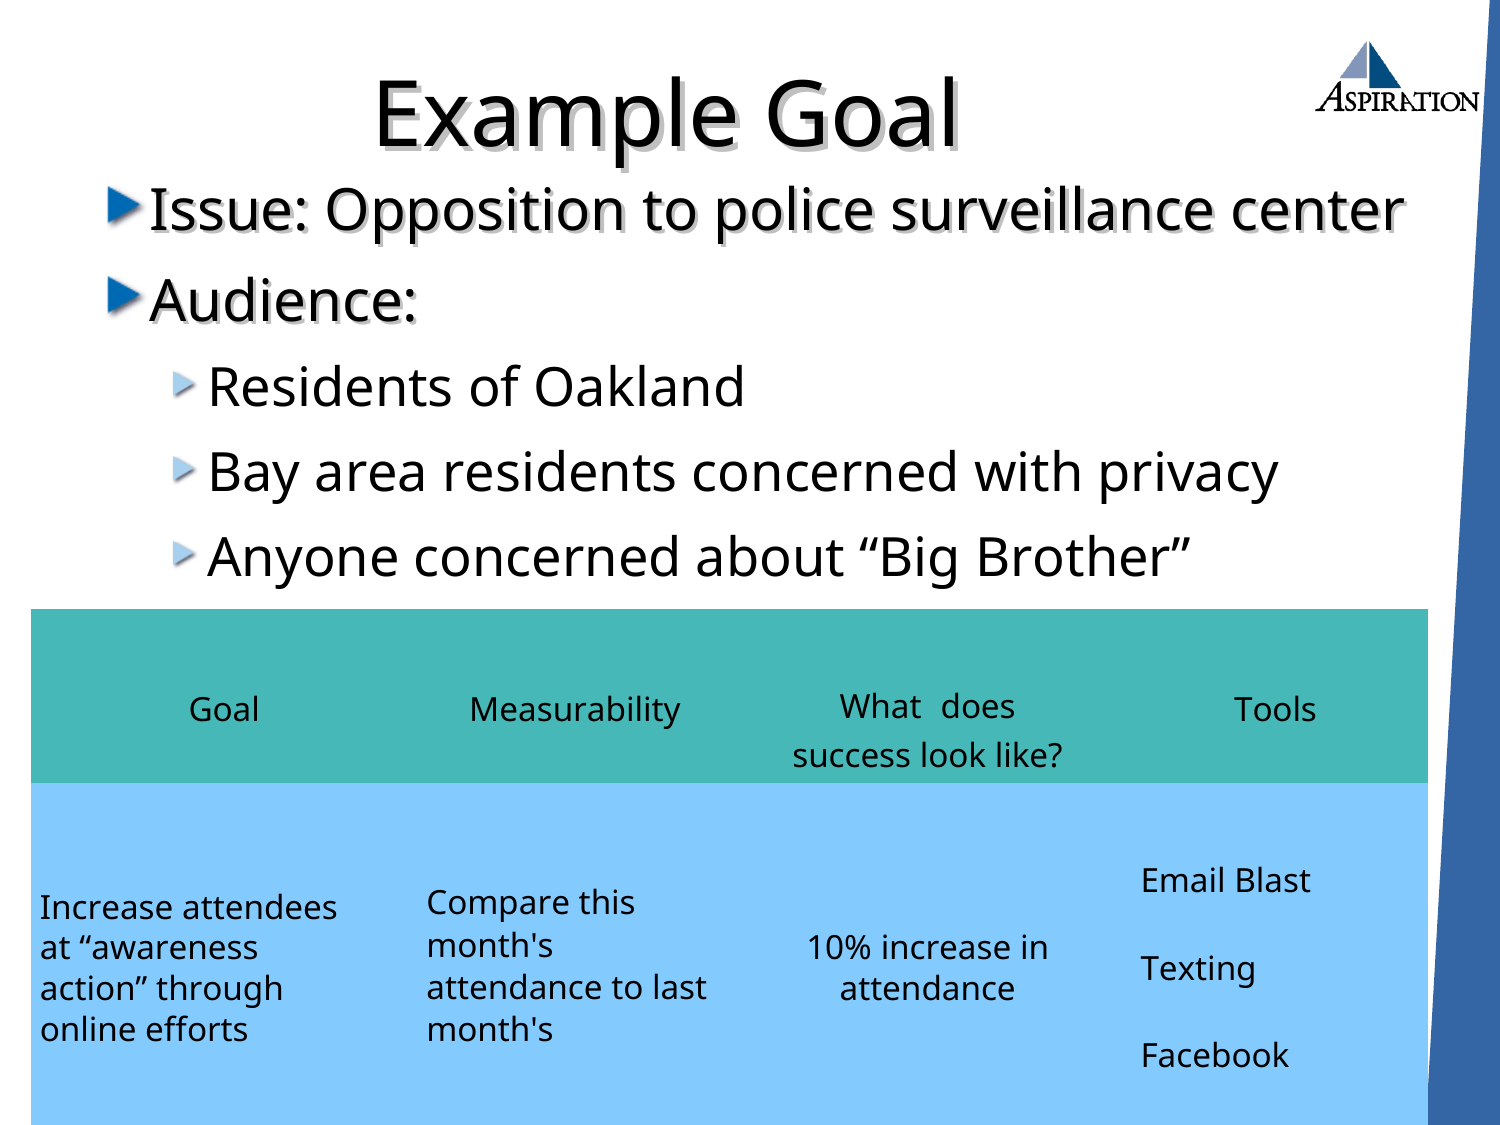

# Example Goal
Issue: Opposition to police surveillance center
Audience:
Residents of Oakland
Bay area residents concerned with privacy
Anyone concerned about “Big Brother”
| Goal | Measurability | What does success look like? | Tools |
| --- | --- | --- | --- |
| Increase attendees at “awareness action” through online efforts | Compare this month's attendance to last month's | 10% increase in attendance | Email Blast Texting Facebook |